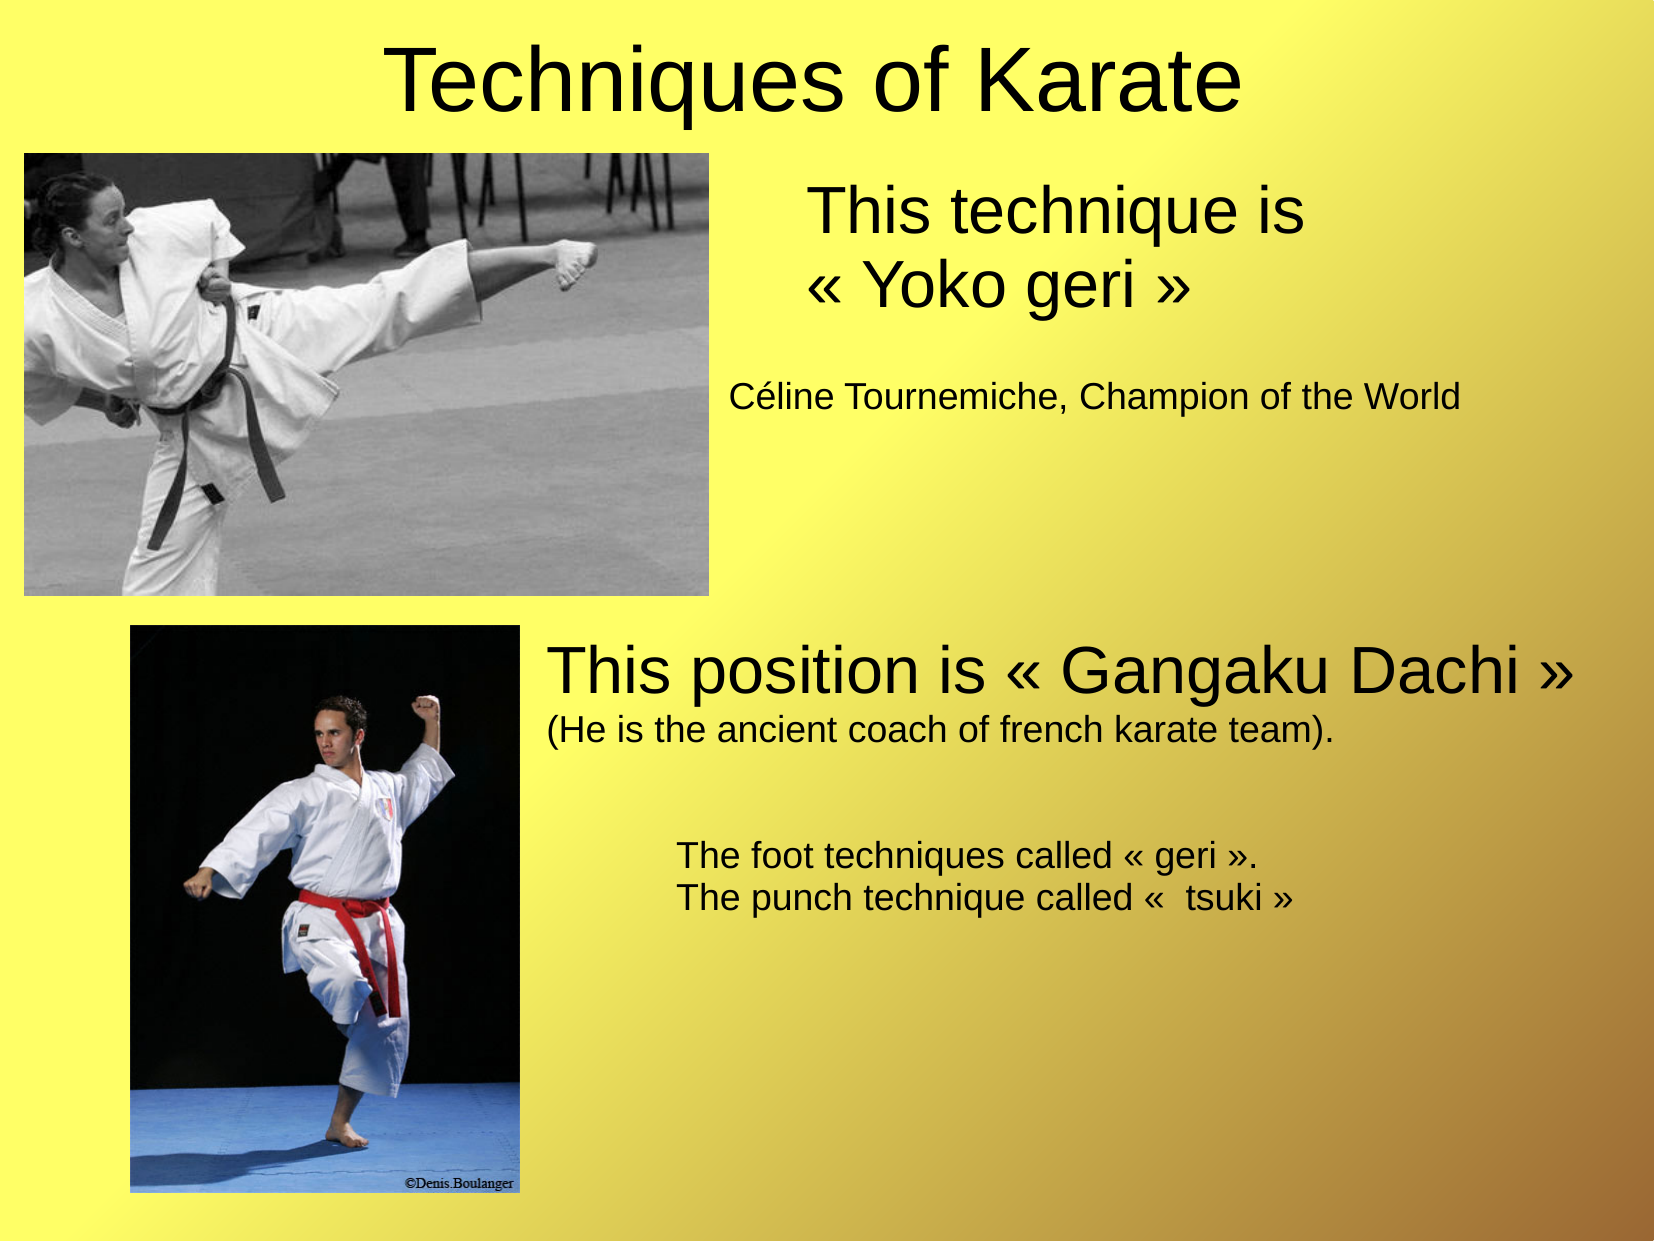

# Techniques of Karate
This technique is « Yoko geri »
Céline Tournemiche, Champion of the World
This position is « Gangaku Dachi »
(He is the ancient coach of french karate team).
The foot techniques called « geri ».
The punch technique called «  tsuki »